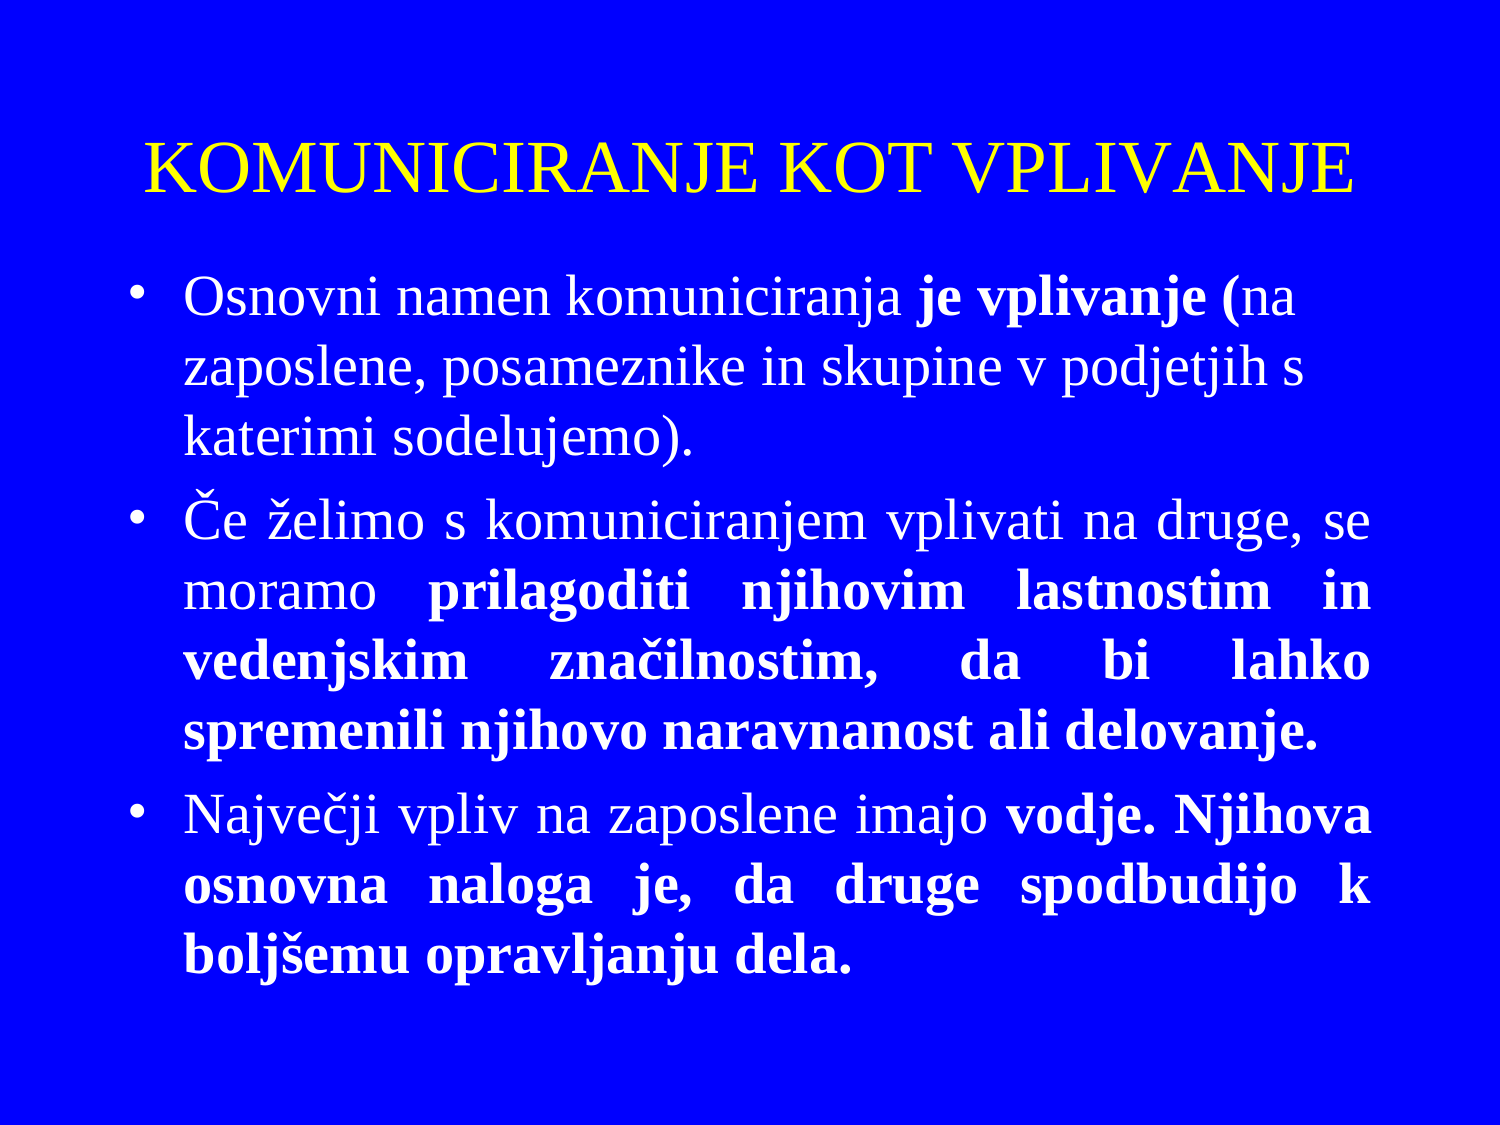

# KOMUNICIRANJE KOT VPLIVANJE
Osnovni namen komuniciranja je vplivanje (na zaposlene, posameznike in skupine v podjetjih s katerimi sodelujemo).
Če želimo s komuniciranjem vplivati na druge, se moramo prilagoditi njihovim lastnostim in vedenjskim značilnostim, da bi lahko spremenili njihovo naravnanost ali delovanje.
Največji vpliv na zaposlene imajo vodje. Njihova osnovna naloga je, da druge spodbudijo k boljšemu opravljanju dela.